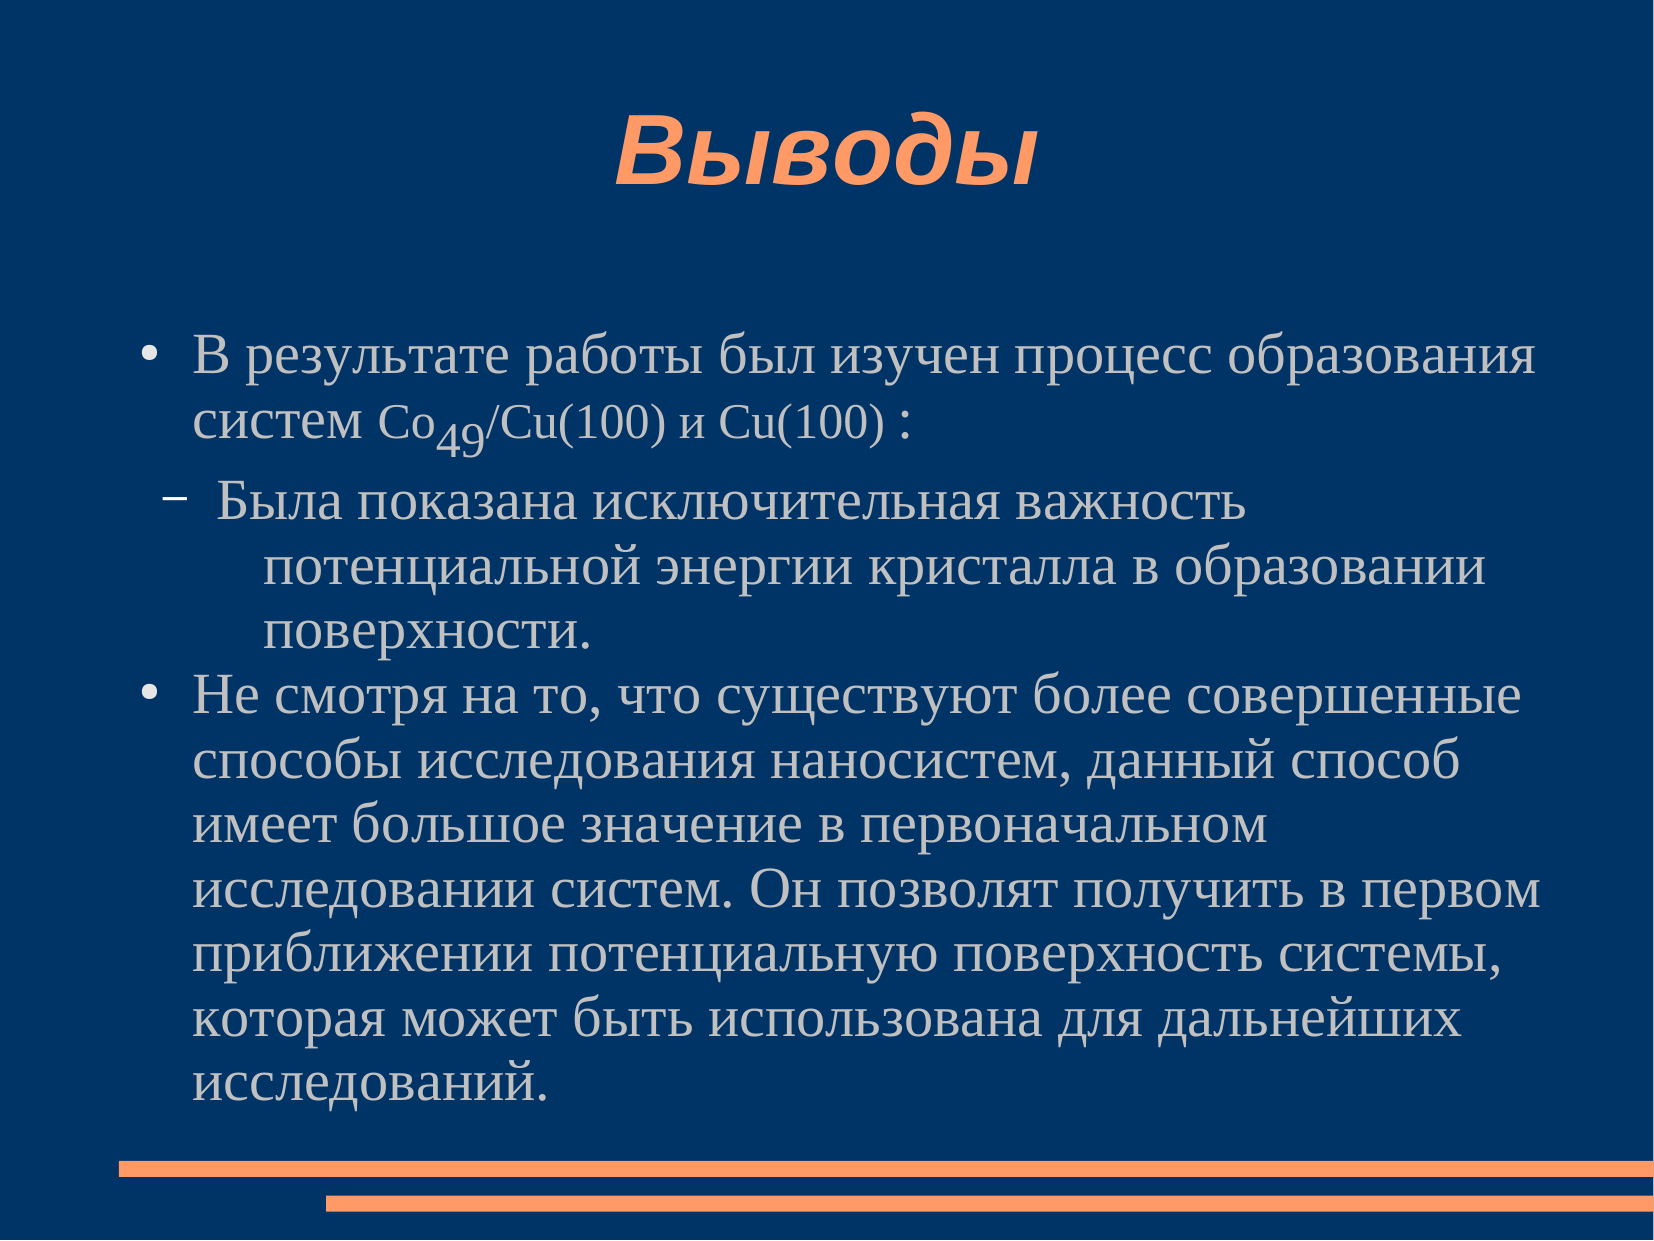

# Выводы
В результате работы был изучен процесс образования систем Co49/Cu(100) и Cu(100) :
Была показана исключительная важность потенциальной энергии кристалла в образовании поверхности.
Не смотря на то, что существуют более совершенные способы исследования наносистем, данный способ имеет большое значение в первоначальном исследовании систем. Он позволят получить в первом приближении потенциальную поверхность системы, которая может быть использована для дальнейших исследований.